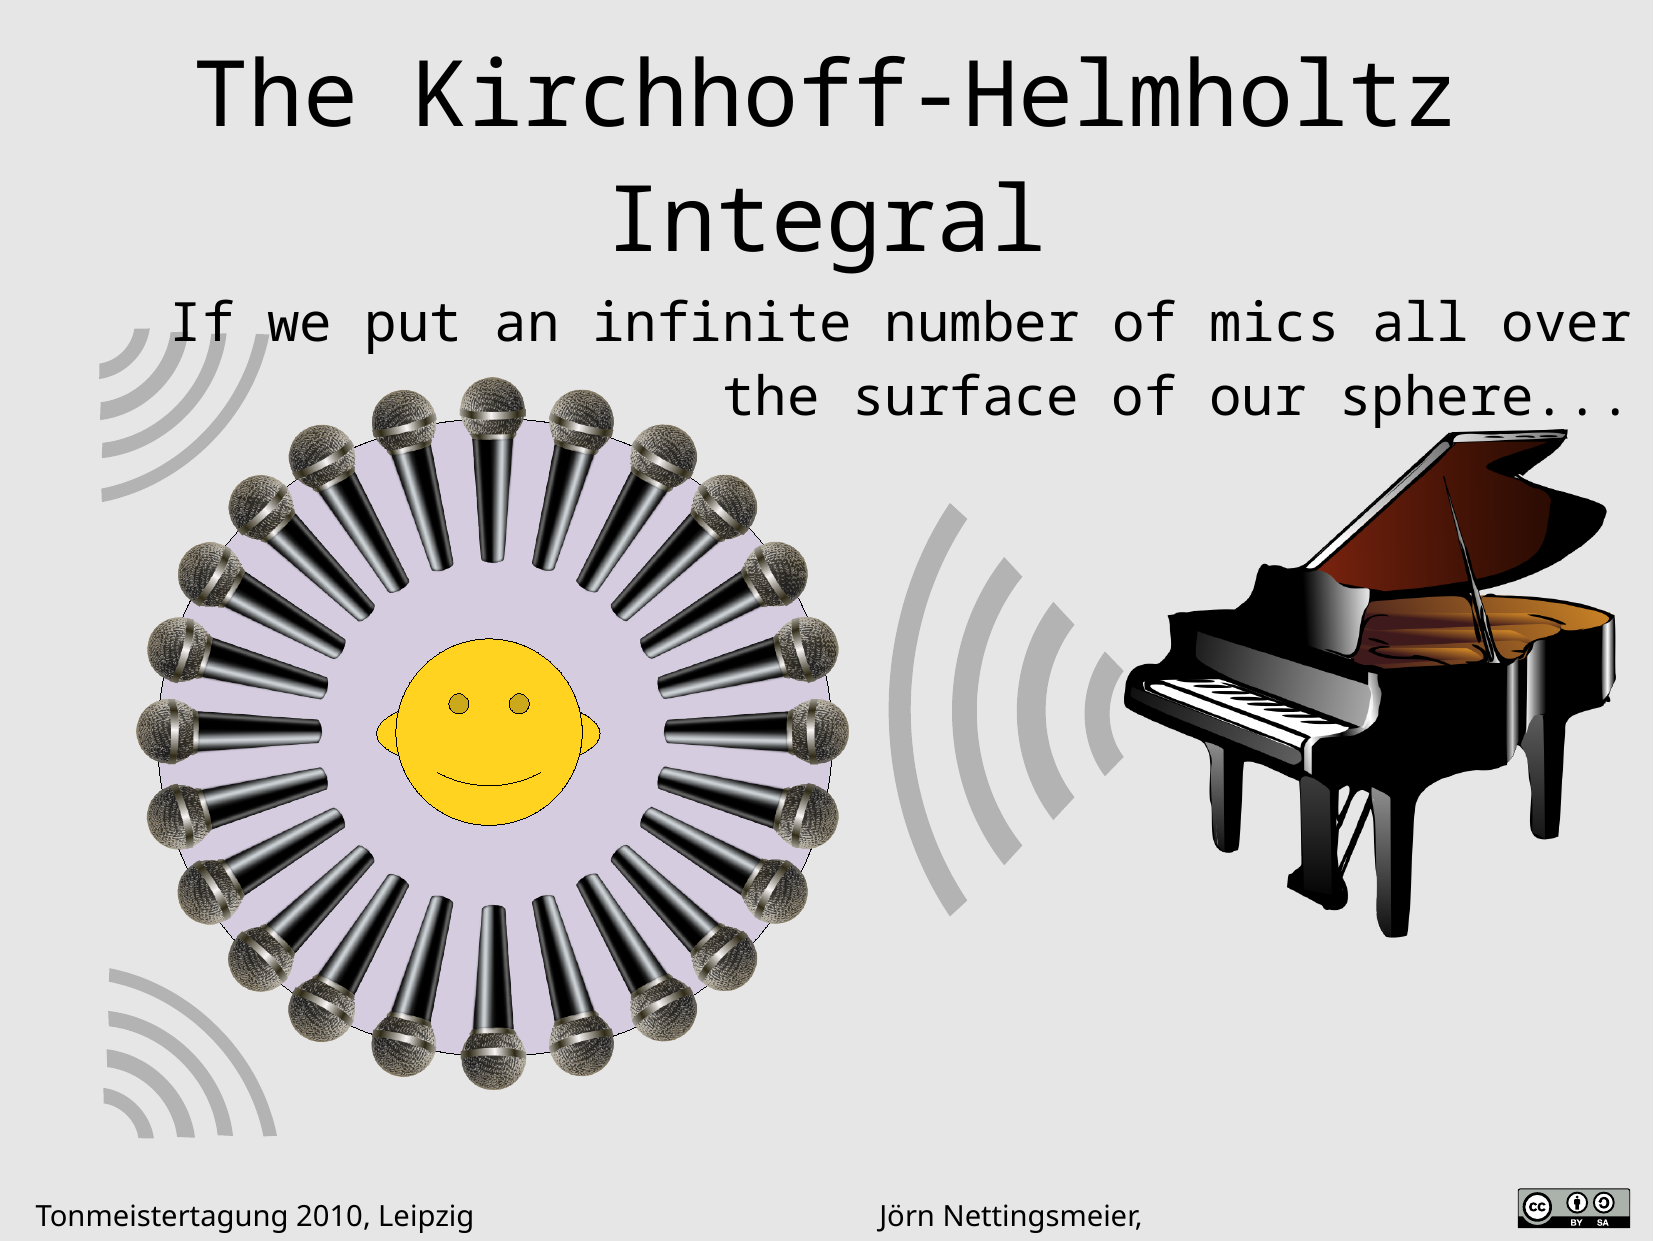

# The Kirchhoff-Helmholtz Integral
If we put an infinite number of mics all over the surface of our sphere...